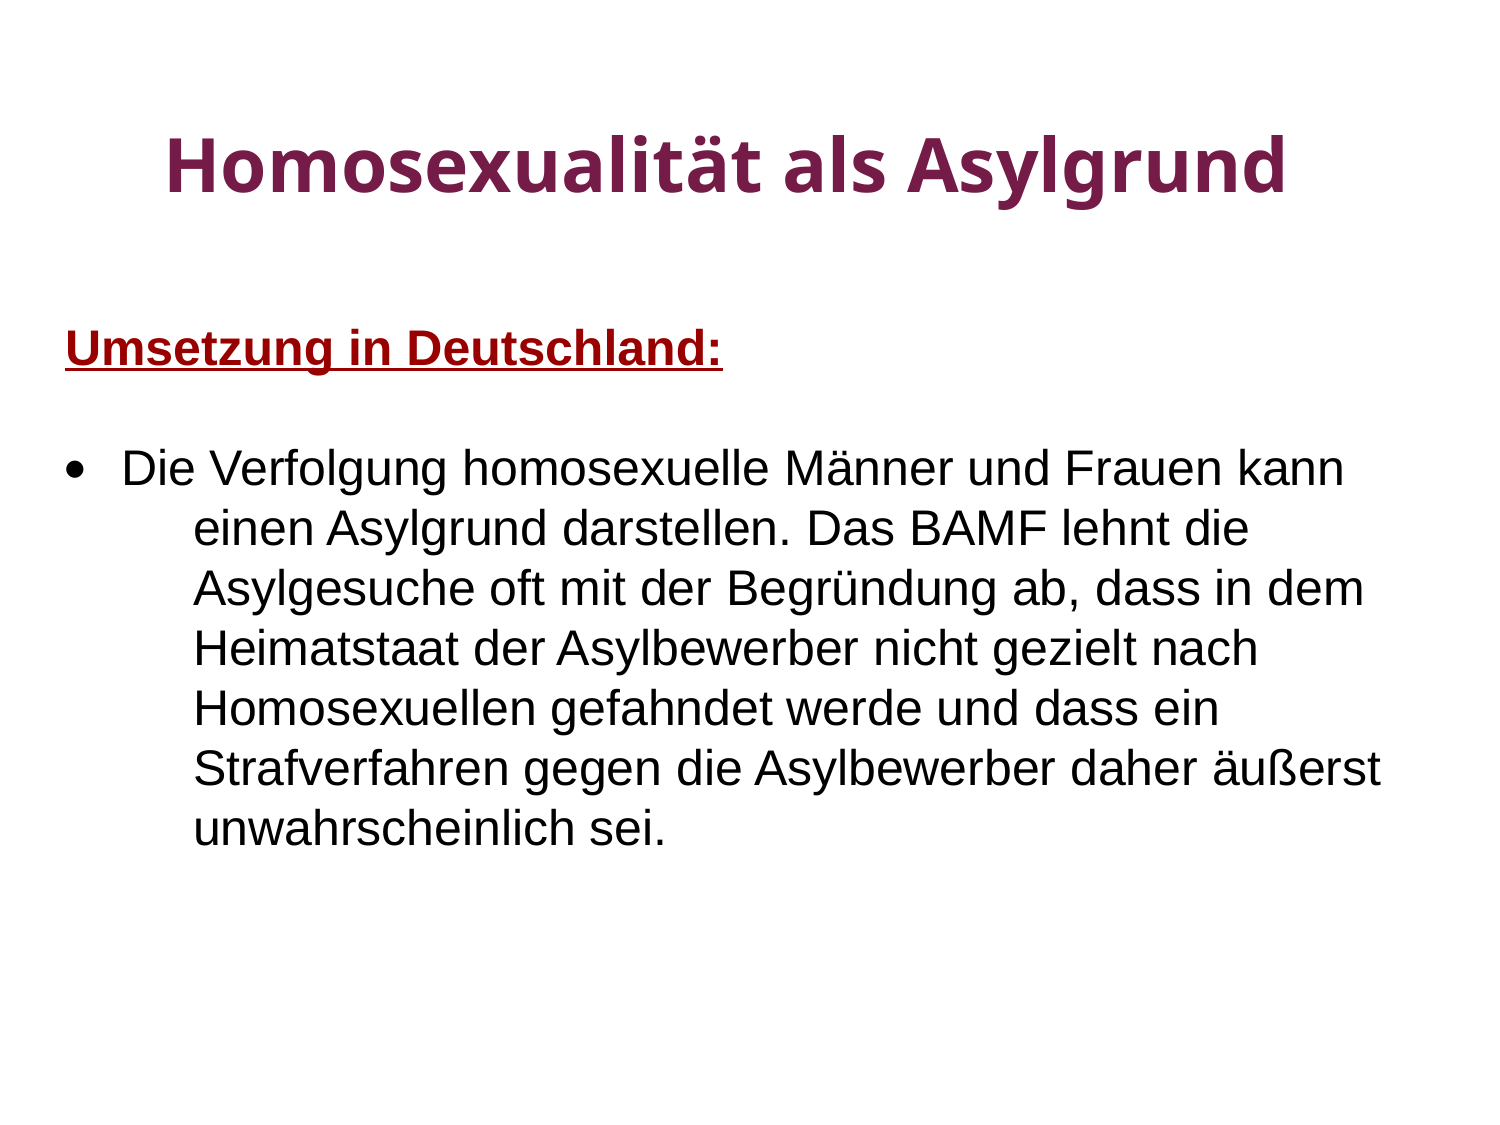

Homosexualität als Asylgrund
Umsetzung in Deutschland:
Die Verfolgung homosexuelle Männer und Frauen kann einen Asylgrund darstellen. Das BAMF lehnt die Asylgesuche oft mit der Begründung ab, dass in dem Heimatstaat der Asylbewerber nicht gezielt nach Homosexuellen gefahndet werde und dass ein Strafverfahren gegen die Asylbewerber daher äußerst unwahrscheinlich sei.